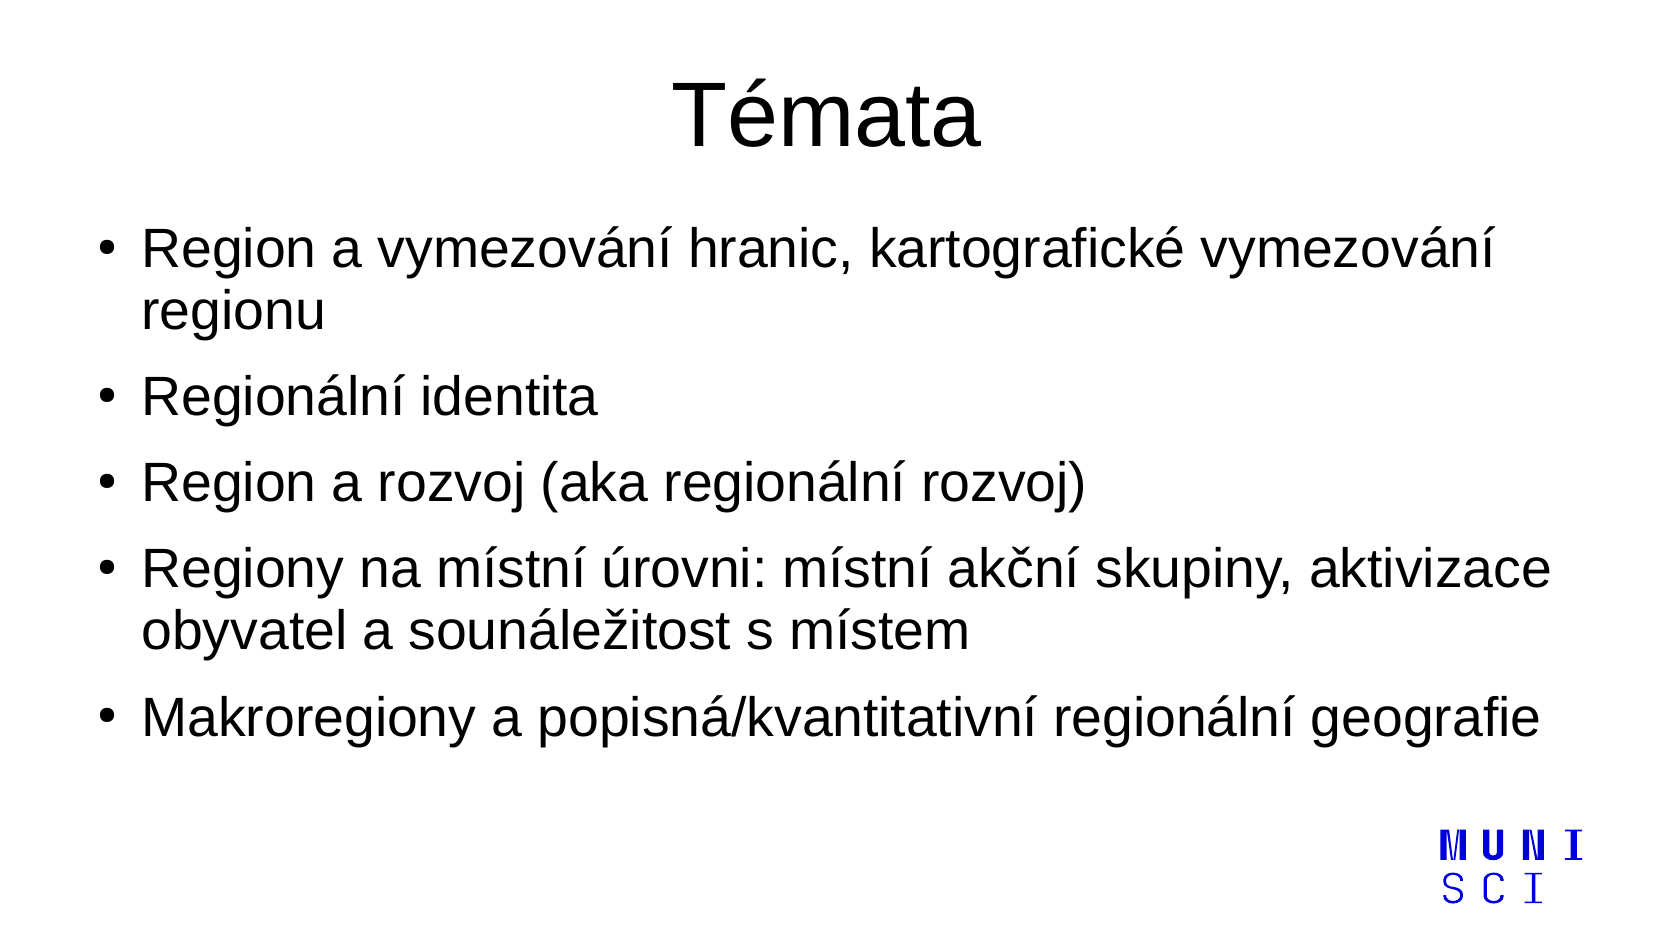

# Témata
Region a vymezování hranic, kartografické vymezování regionu
Regionální identita
Region a rozvoj (aka regionální rozvoj)
Regiony na místní úrovni: místní akční skupiny, aktivizace obyvatel a sounáležitost s místem
Makroregiony a popisná/kvantitativní regionální geografie